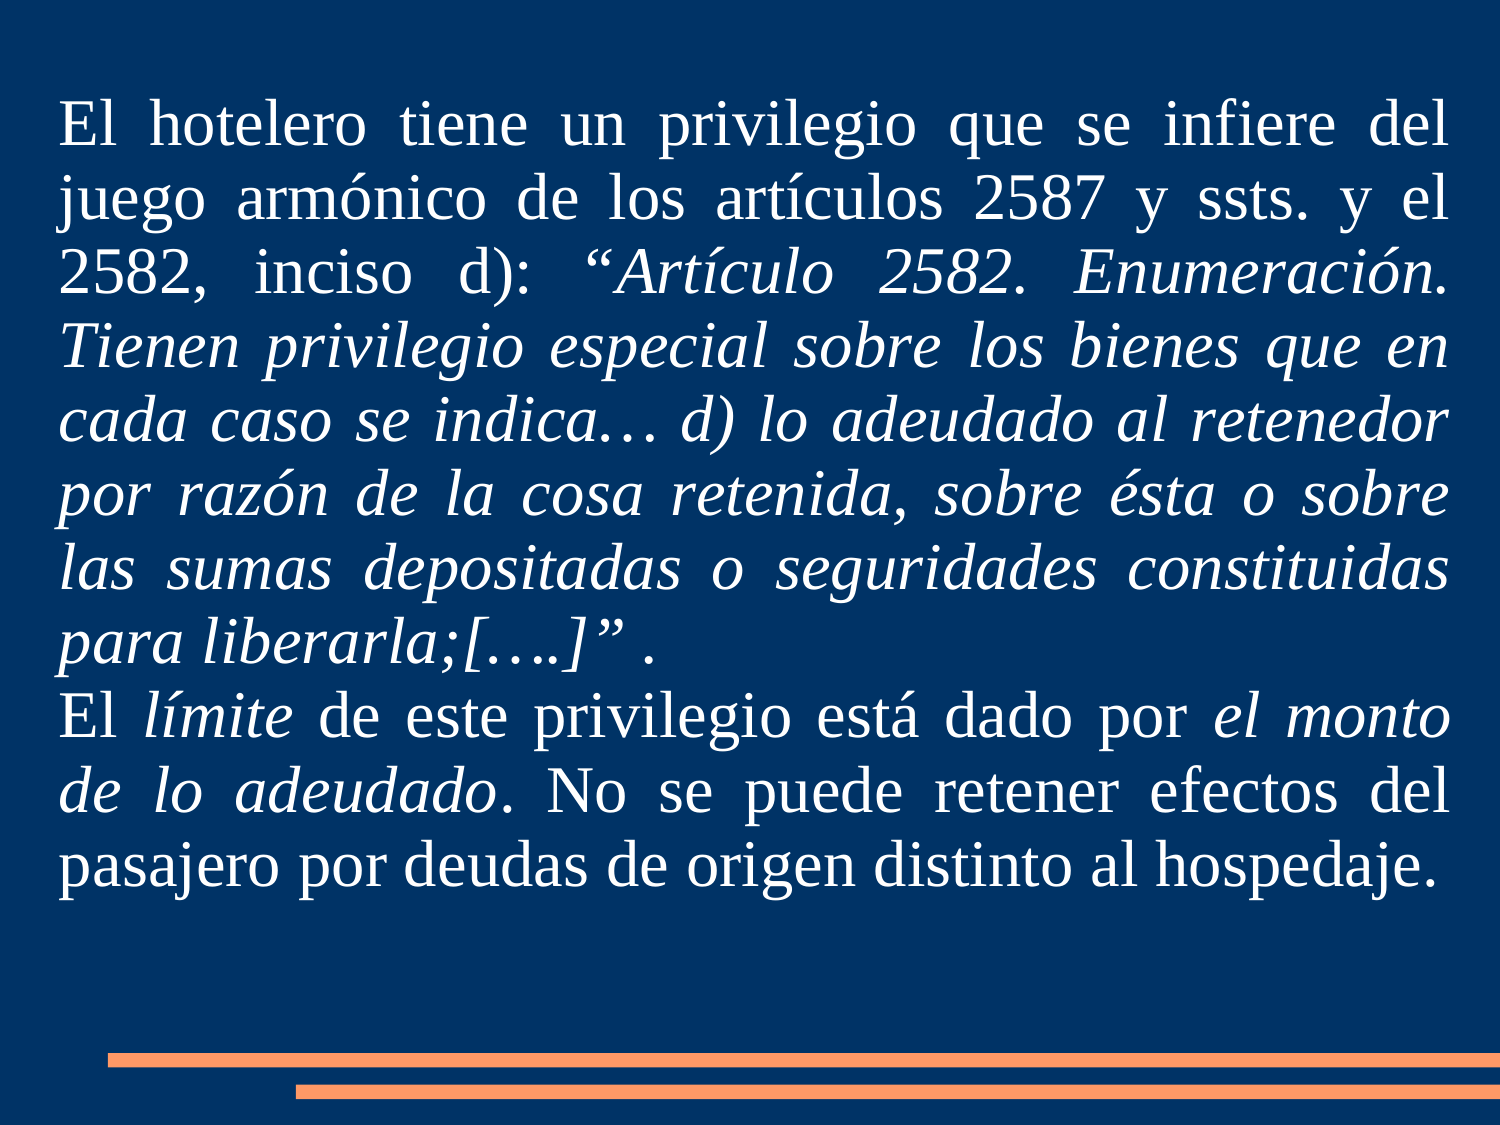

# El hotelero tiene un privilegio que se infiere del juego armónico de los artículos 2587 y ssts. y el 2582, inciso d): “Artículo 2582. Enumeración. Tienen privilegio especial sobre los bienes que en cada caso se indica… d) lo adeudado al retenedor por razón de la cosa retenida, sobre ésta o sobre las sumas depositadas o seguridades constituidas para liberarla;[….]” .
El límite de este privilegio está dado por el monto de lo adeudado. No se puede retener efectos del pasajero por deudas de origen distinto al hospedaje.